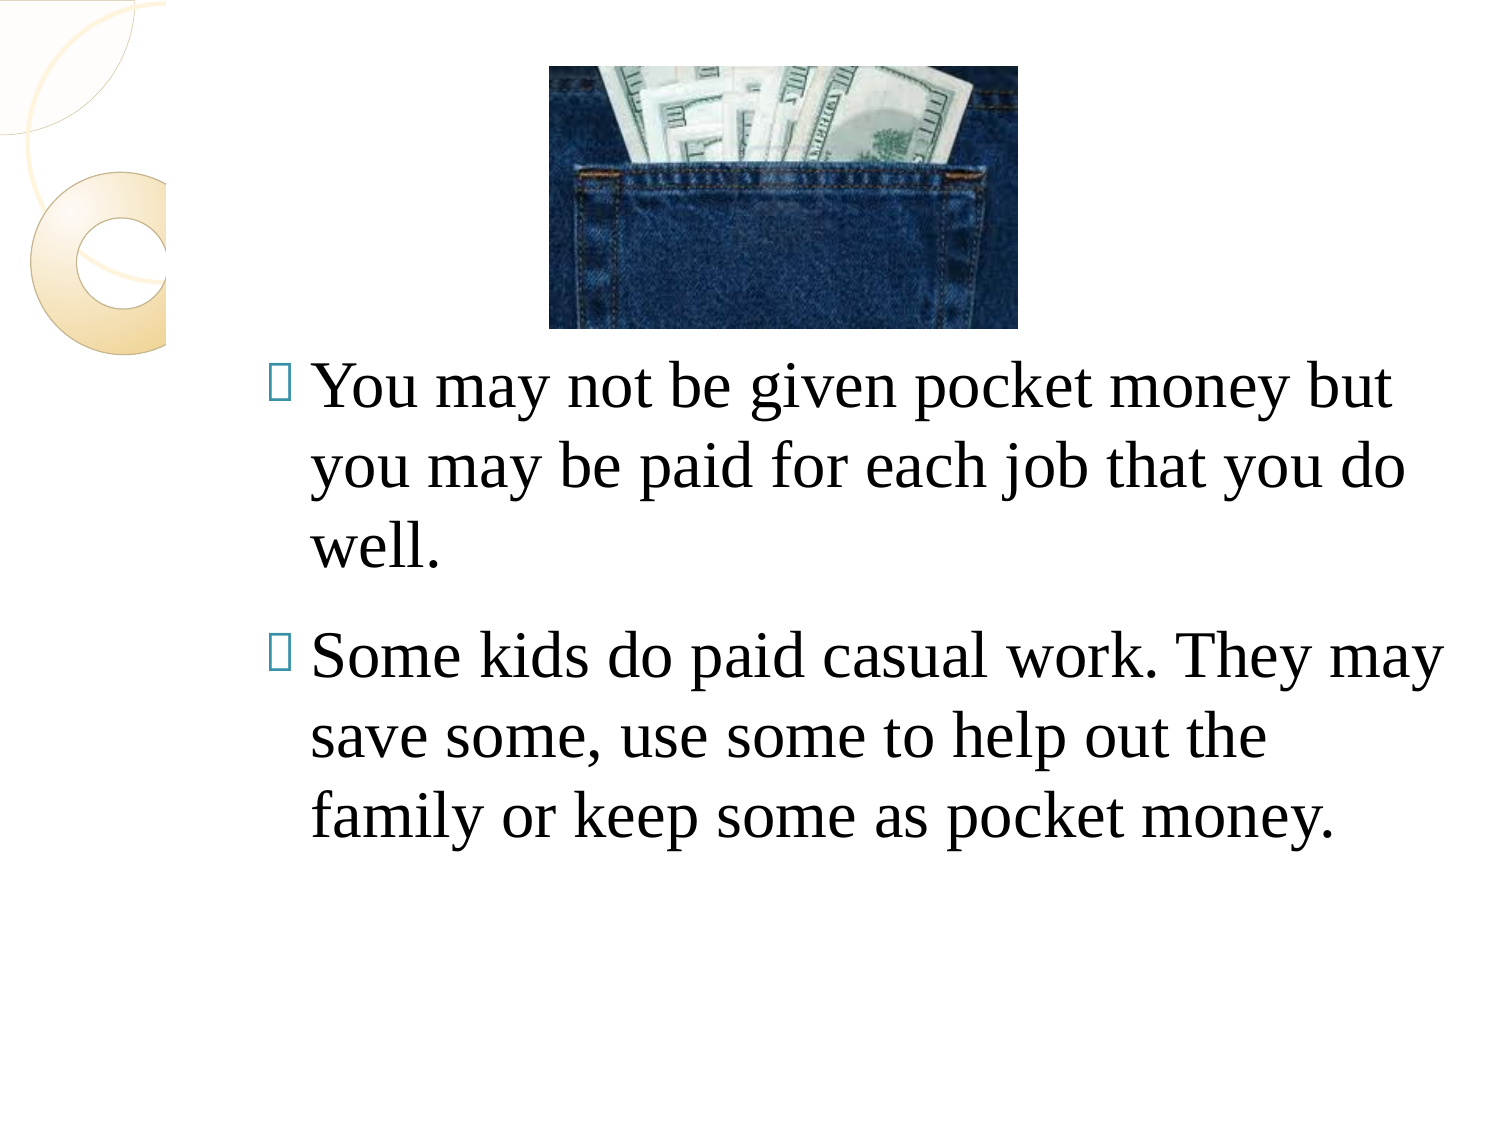

#
You may not be given pocket money but you may be paid for each job that you do well.
Some kids do paid casual work. They may save some, use some to help out the family or keep some as pocket money.